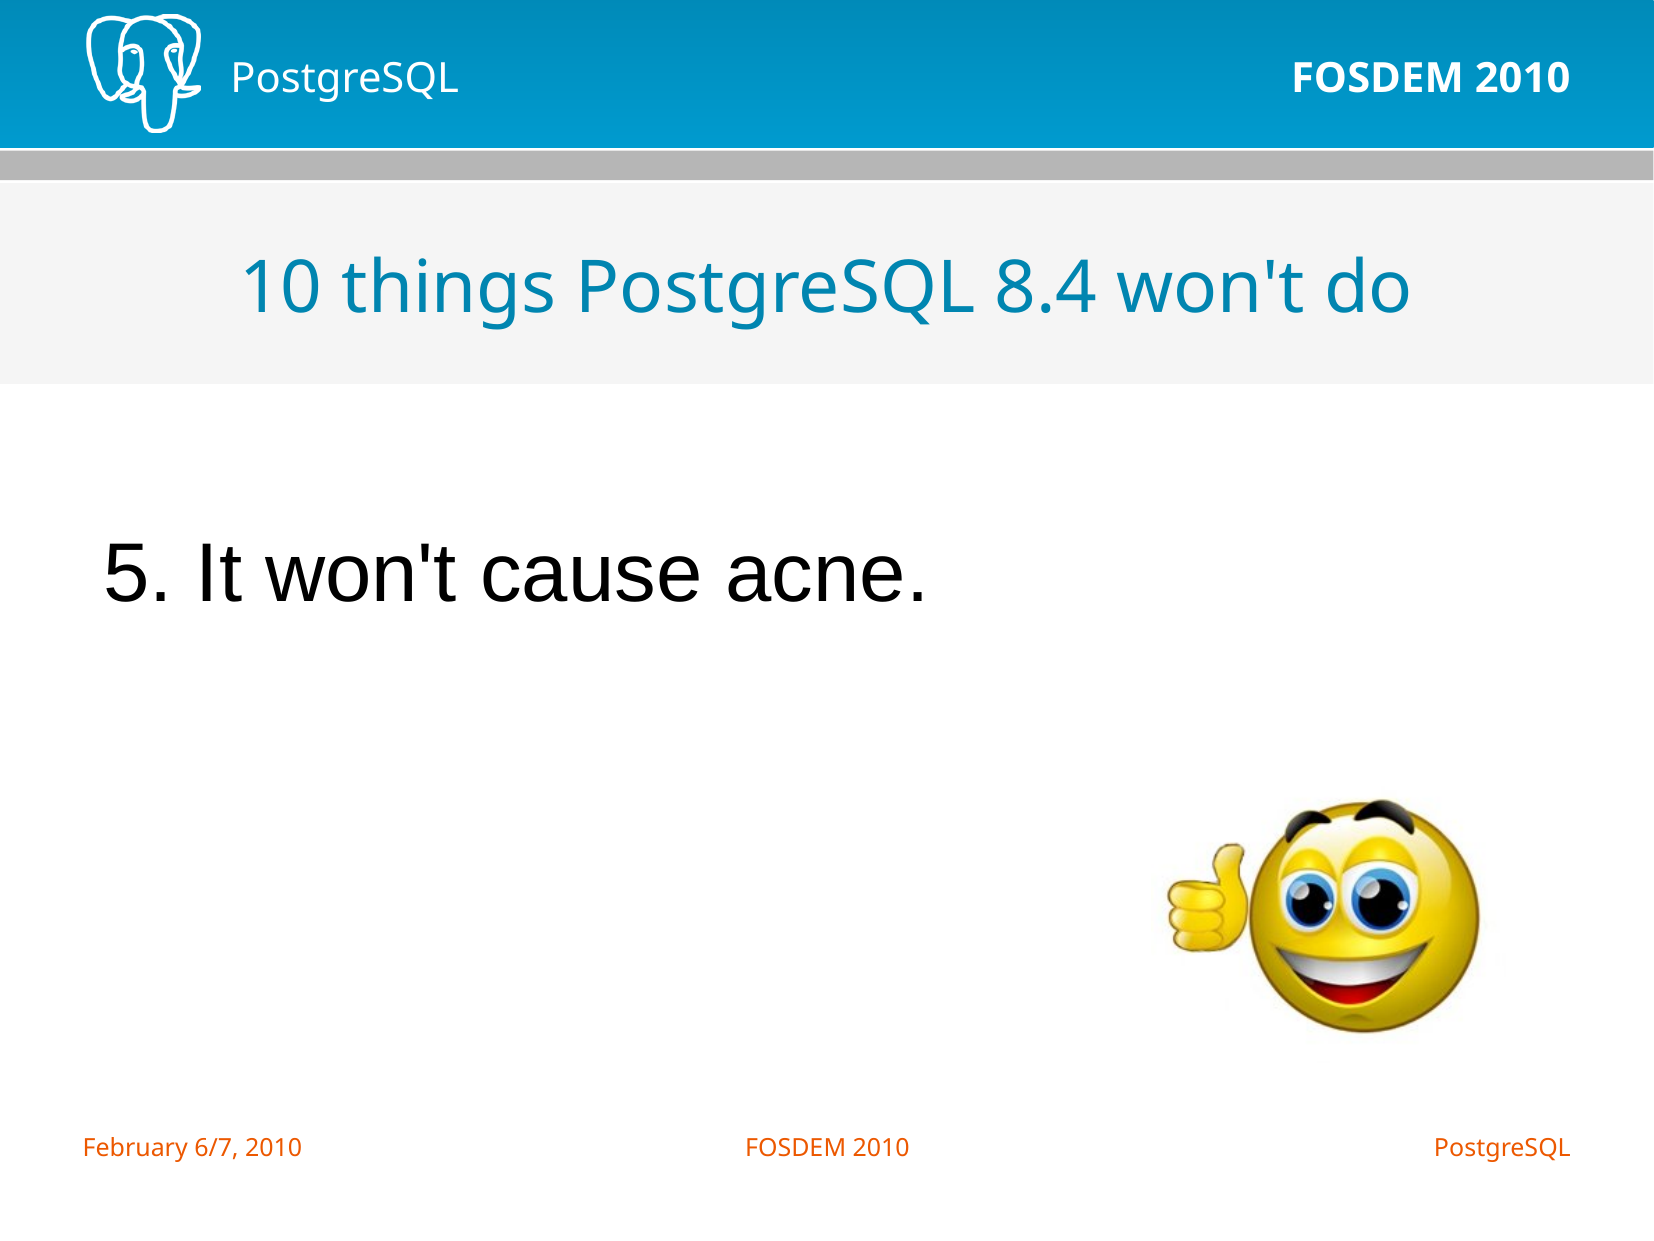

# 10 things PostgreSQL 8.4 won't do
5. It won't cause acne.
12